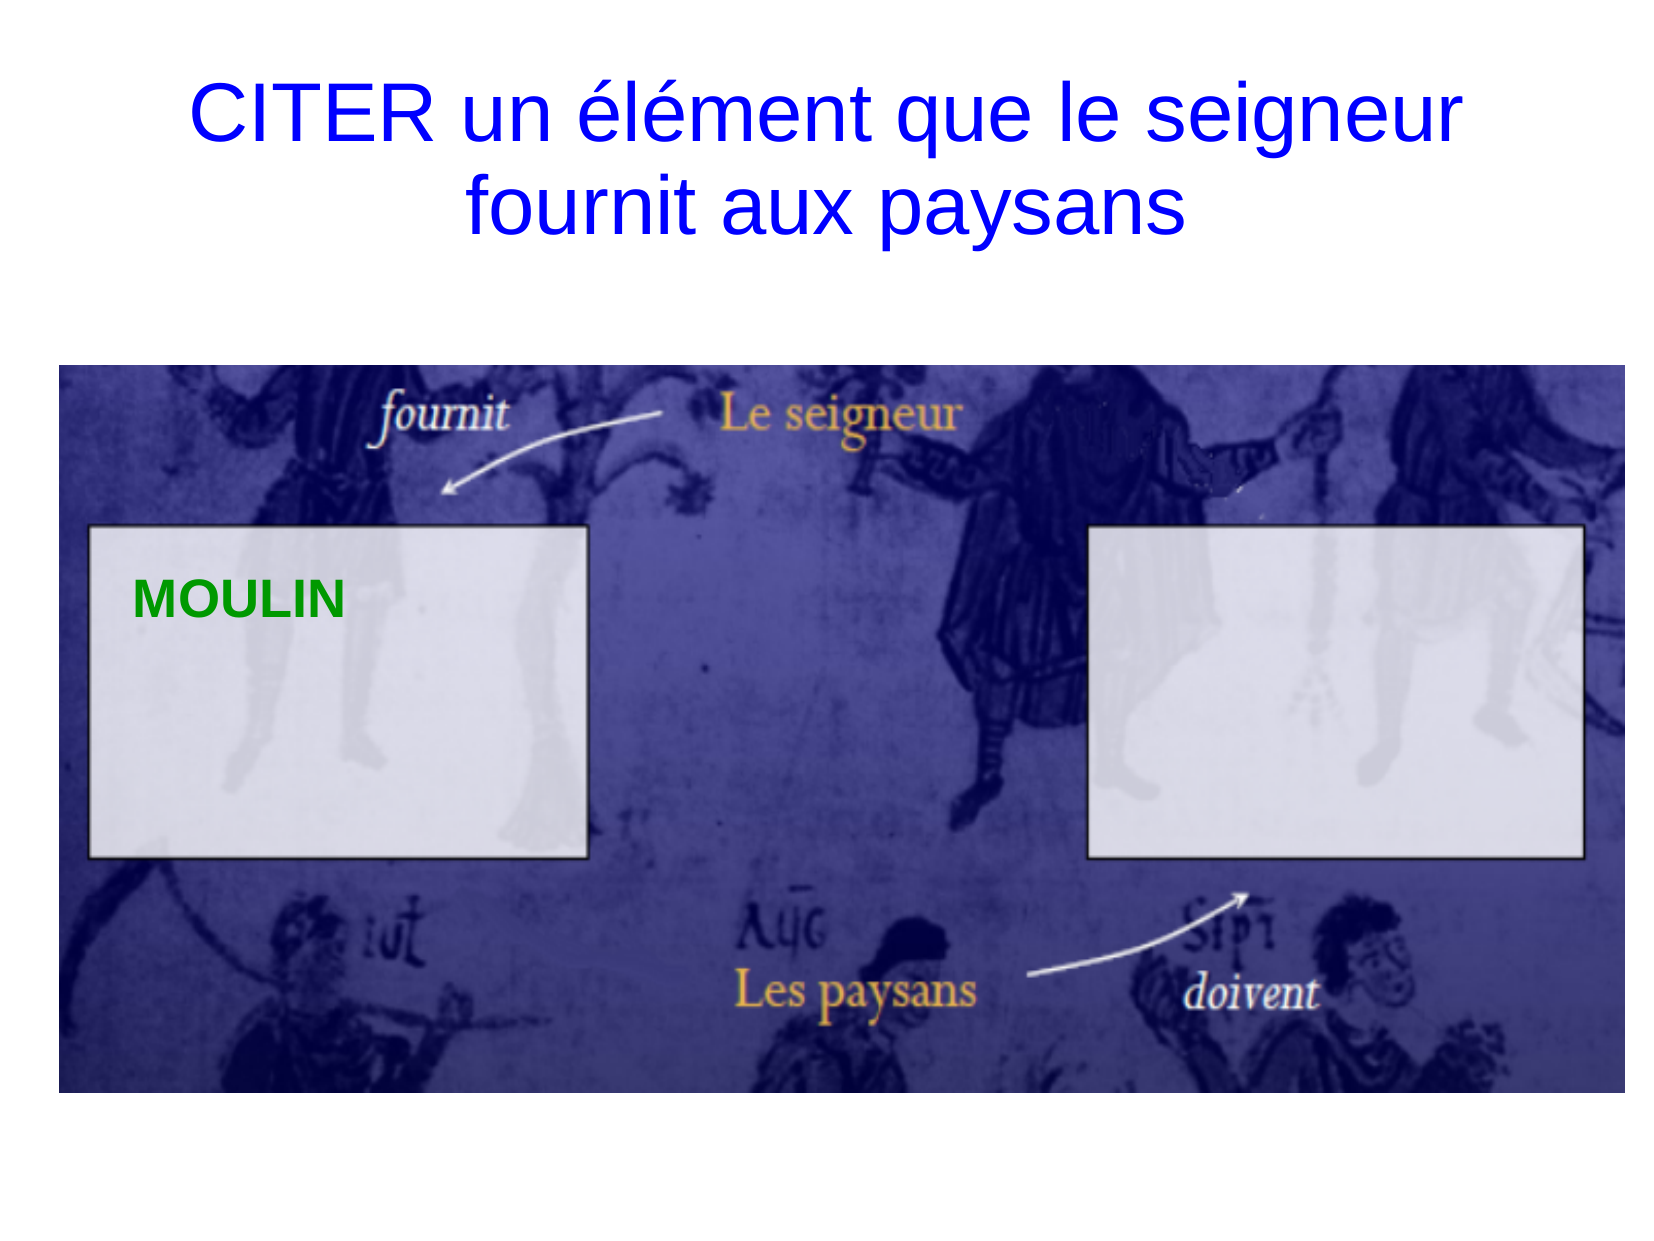

CITER un élément que le seigneur fournit aux paysans
MOULIN